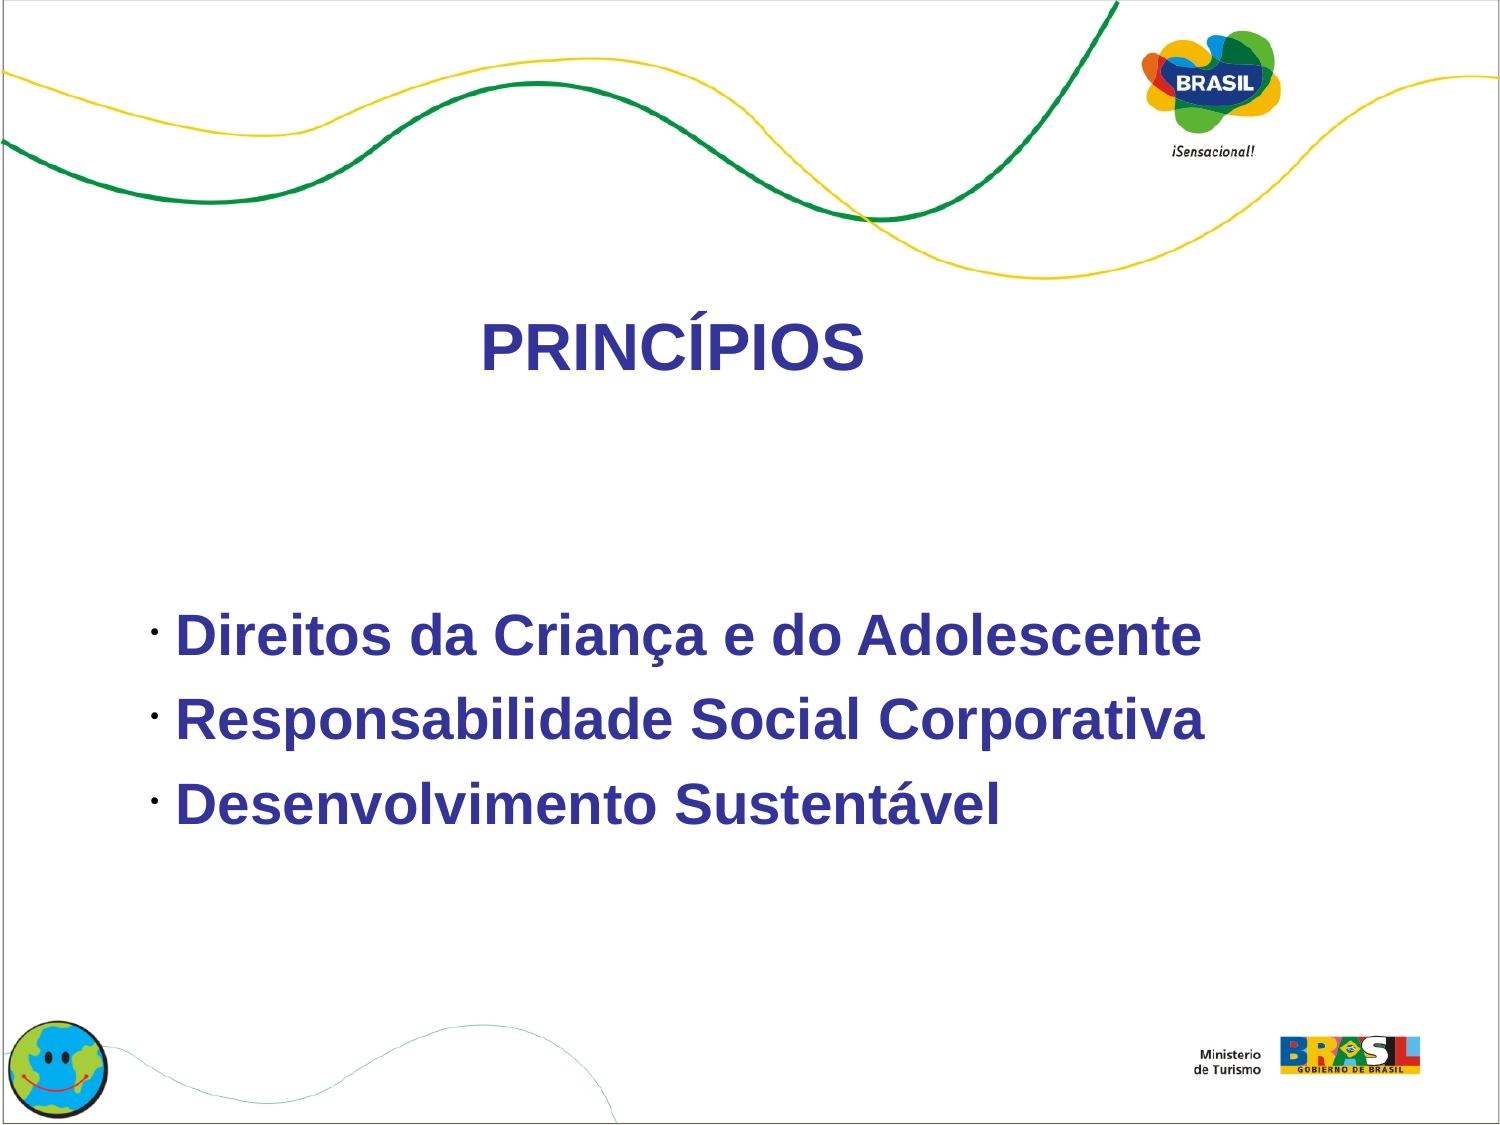

PRINCÍPIOS
 Direitos da Criança e do Adolescente
 Responsabilidade Social Corporativa
 Desenvolvimento Sustentável